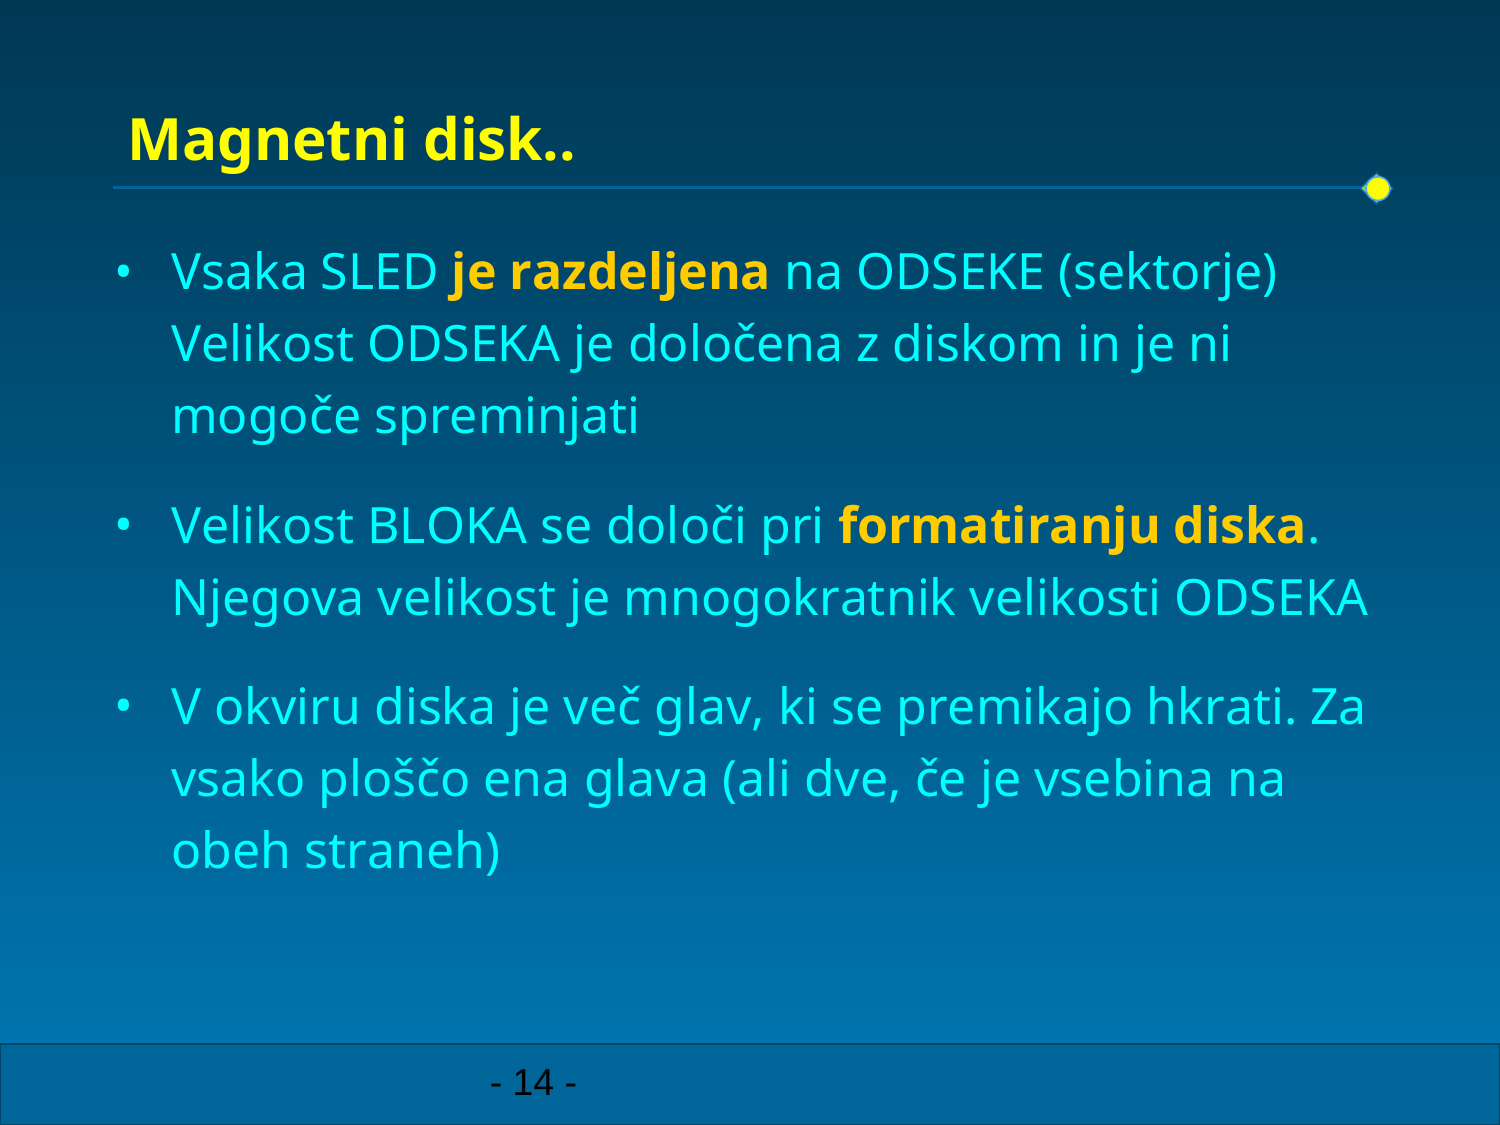

# Magnetni disk..
Vsaka SLED je razdeljena na ODSEKE (sektorje) Velikost ODSEKA je določena z diskom in je ni mogoče spreminjati
Velikost BLOKA se določi pri formatiranju diska. Njegova velikost je mnogokratnik velikosti ODSEKA
V okviru diska je več glav, ki se premikajo hkrati. Za vsako ploščo ena glava (ali dve, če je vsebina na obeh straneh)